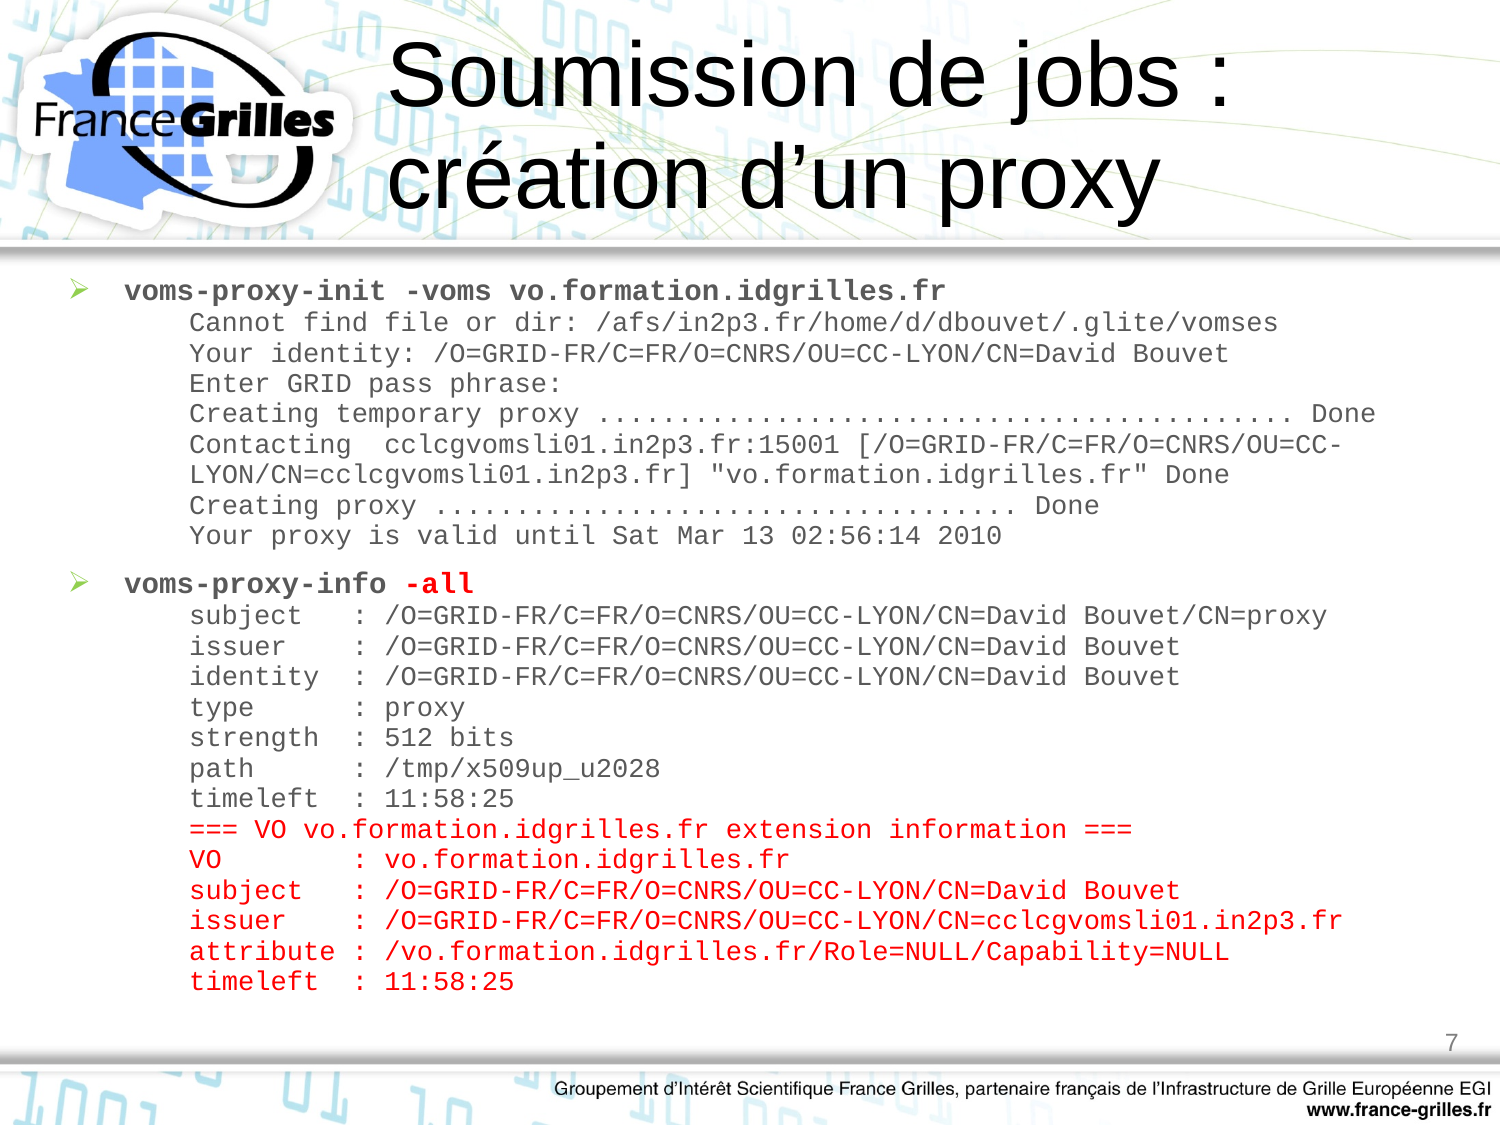

# Soumission de jobs : création d’un proxy
voms-proxy-init -voms vo.formation.idgrilles.fr
 Cannot find file or dir: /afs/in2p3.fr/home/d/dbouvet/.glite/vomses
 Your identity: /O=GRID-FR/C=FR/O=CNRS/OU=CC-LYON/CN=David Bouvet
 Enter GRID pass phrase:
 Creating temporary proxy ........................................... Done
 Contacting cclcgvomsli01.in2p3.fr:15001 [/O=GRID-FR/C=FR/O=CNRS/OU=CC-
 LYON/CN=cclcgvomsli01.in2p3.fr] "vo.formation.idgrilles.fr" Done
 Creating proxy .................................... Done
 Your proxy is valid until Sat Mar 13 02:56:14 2010
voms-proxy-info -all
 subject : /O=GRID-FR/C=FR/O=CNRS/OU=CC-LYON/CN=David Bouvet/CN=proxy
 issuer : /O=GRID-FR/C=FR/O=CNRS/OU=CC-LYON/CN=David Bouvet
 identity : /O=GRID-FR/C=FR/O=CNRS/OU=CC-LYON/CN=David Bouvet
 type : proxy
 strength : 512 bits
 path : /tmp/x509up_u2028
 timeleft : 11:58:25
 === VO vo.formation.idgrilles.fr extension information ===
 VO : vo.formation.idgrilles.fr
 subject : /O=GRID-FR/C=FR/O=CNRS/OU=CC-LYON/CN=David Bouvet
 issuer : /O=GRID-FR/C=FR/O=CNRS/OU=CC-LYON/CN=cclcgvomsli01.in2p3.fr
 attribute : /vo.formation.idgrilles.fr/Role=NULL/Capability=NULL
 timeleft : 11:58:25
7